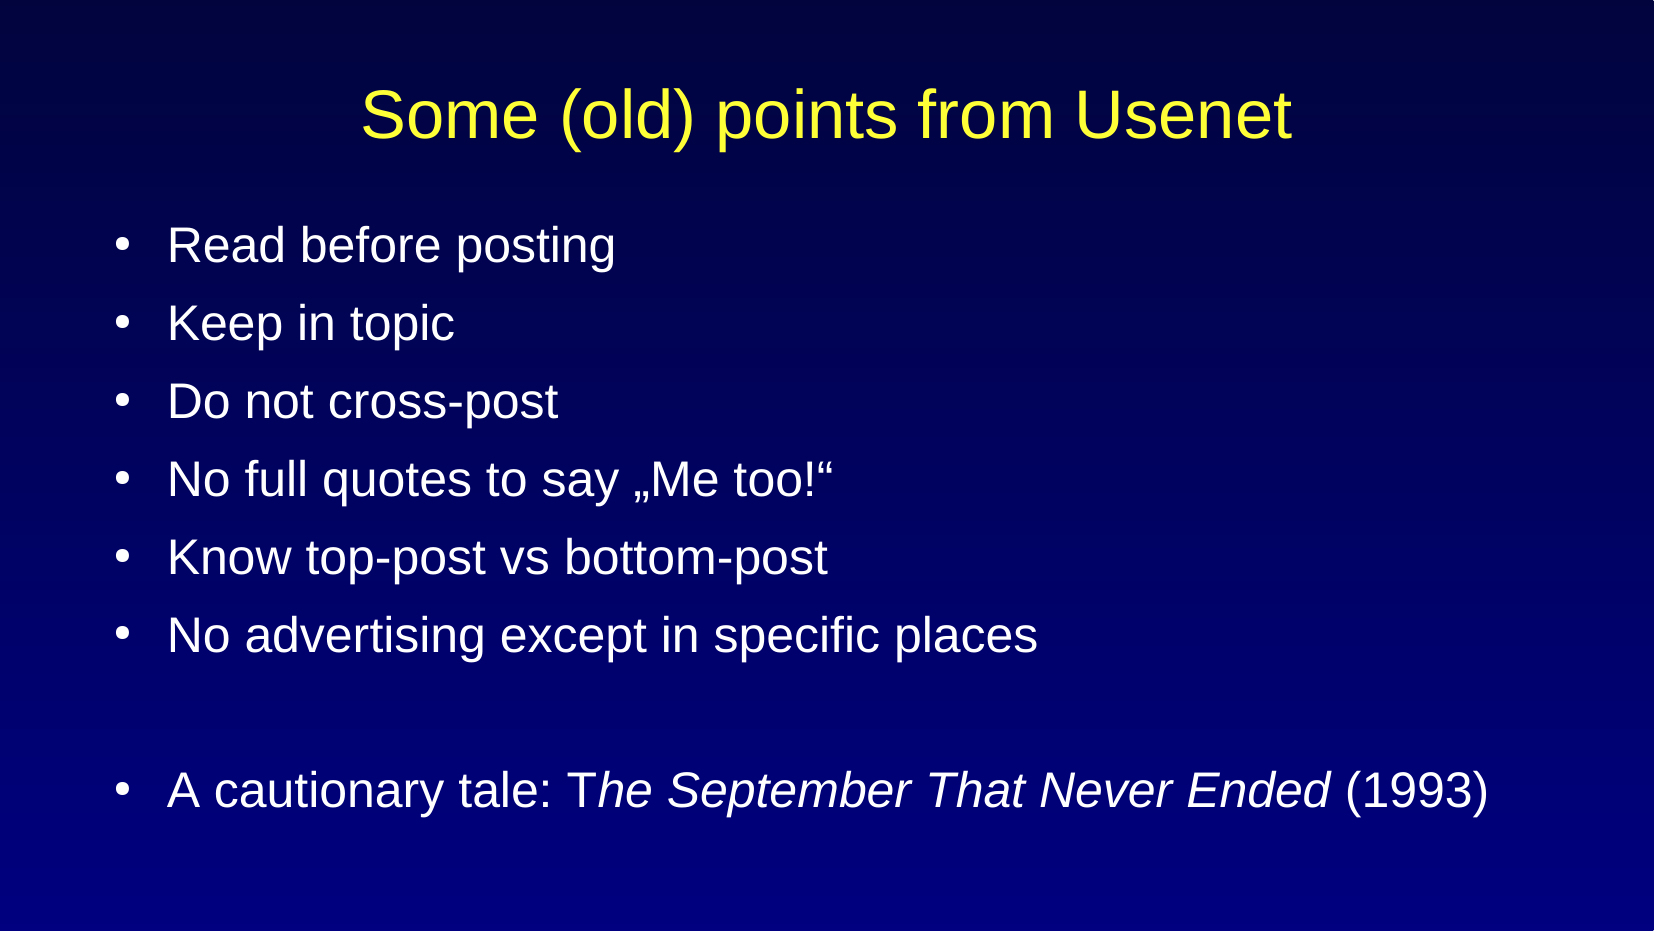

# Some (old) points from Usenet
Read before posting
Keep in topic
Do not cross-post
No full quotes to say „Me too!“
Know top-post vs bottom-post
No advertising except in specific places
A cautionary tale: The September That Never Ended (1993)